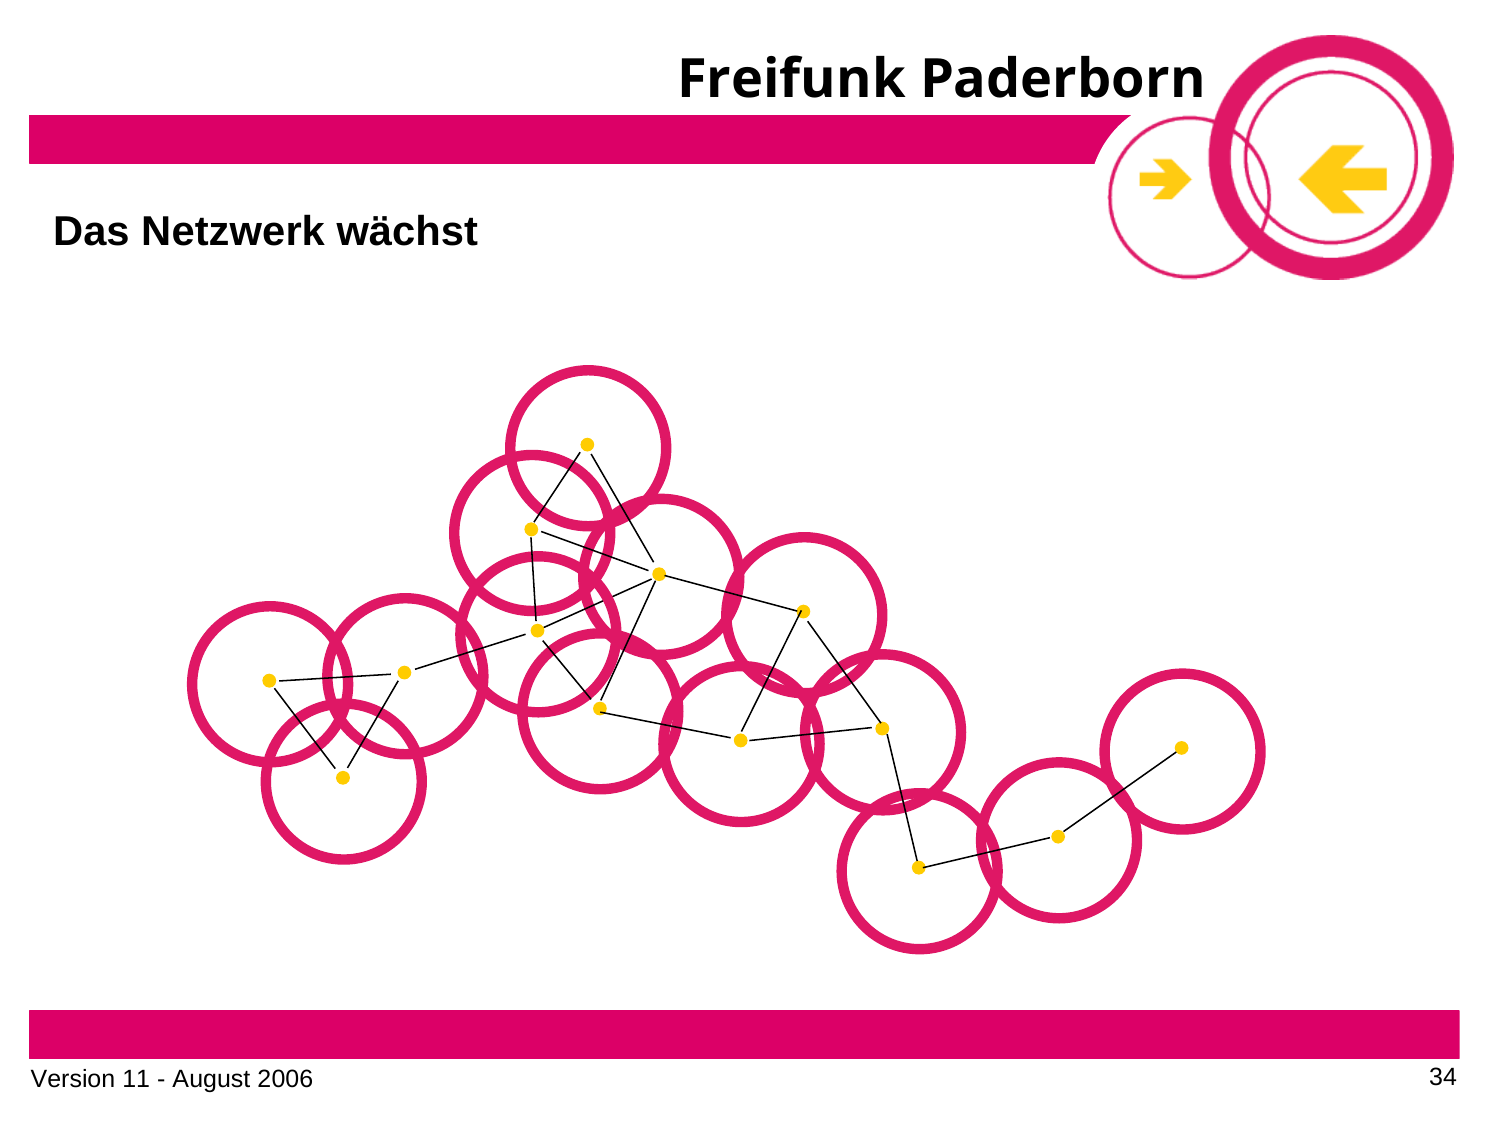

Das Netzwerk wächst
34
Version 11 - August 2006